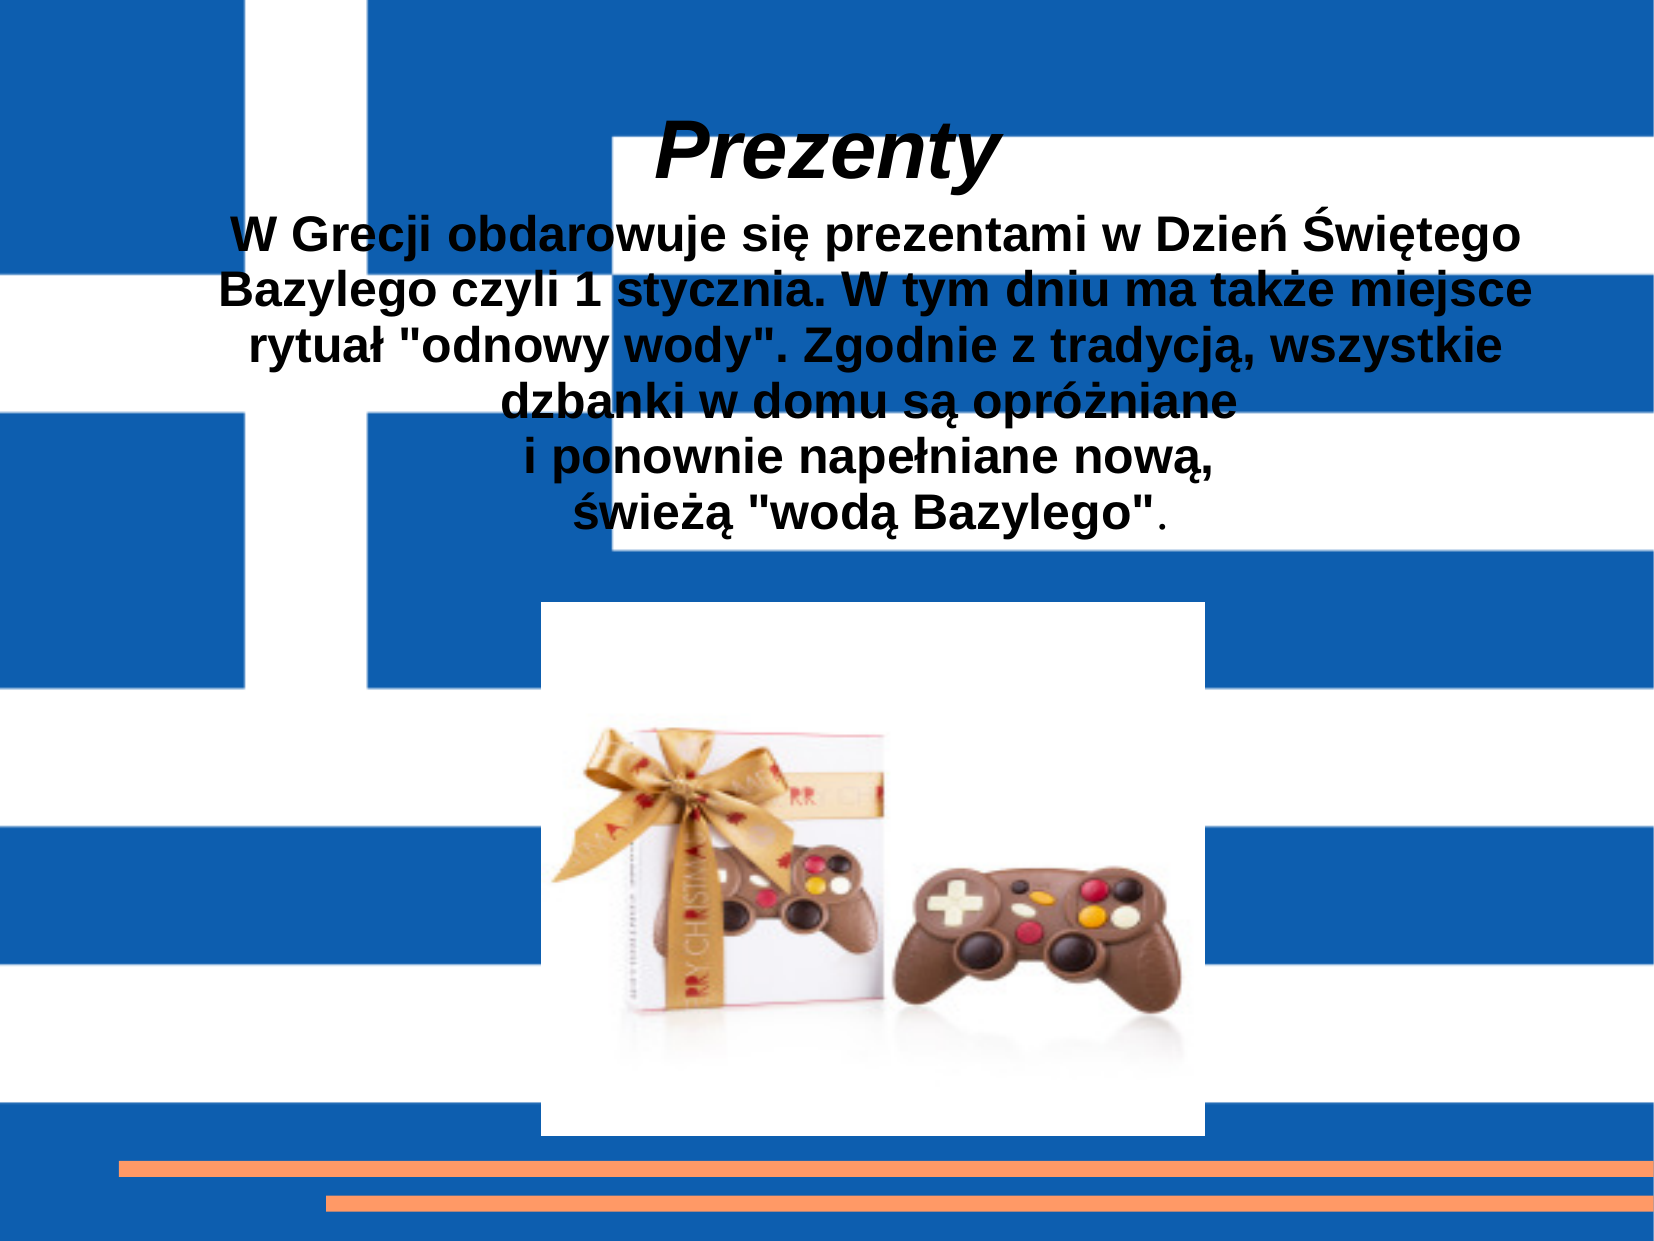

# Prezenty
W Grecji obdarowuje się prezentami w Dzień Świętego Bazylego czyli 1 stycznia. W tym dniu ma także miejsce rytuał "odnowy wody". Zgodnie z tradycją, wszystkie dzbanki w domu są opróżniane
i ponownie napełniane nową,
świeżą "wodą Bazylego".